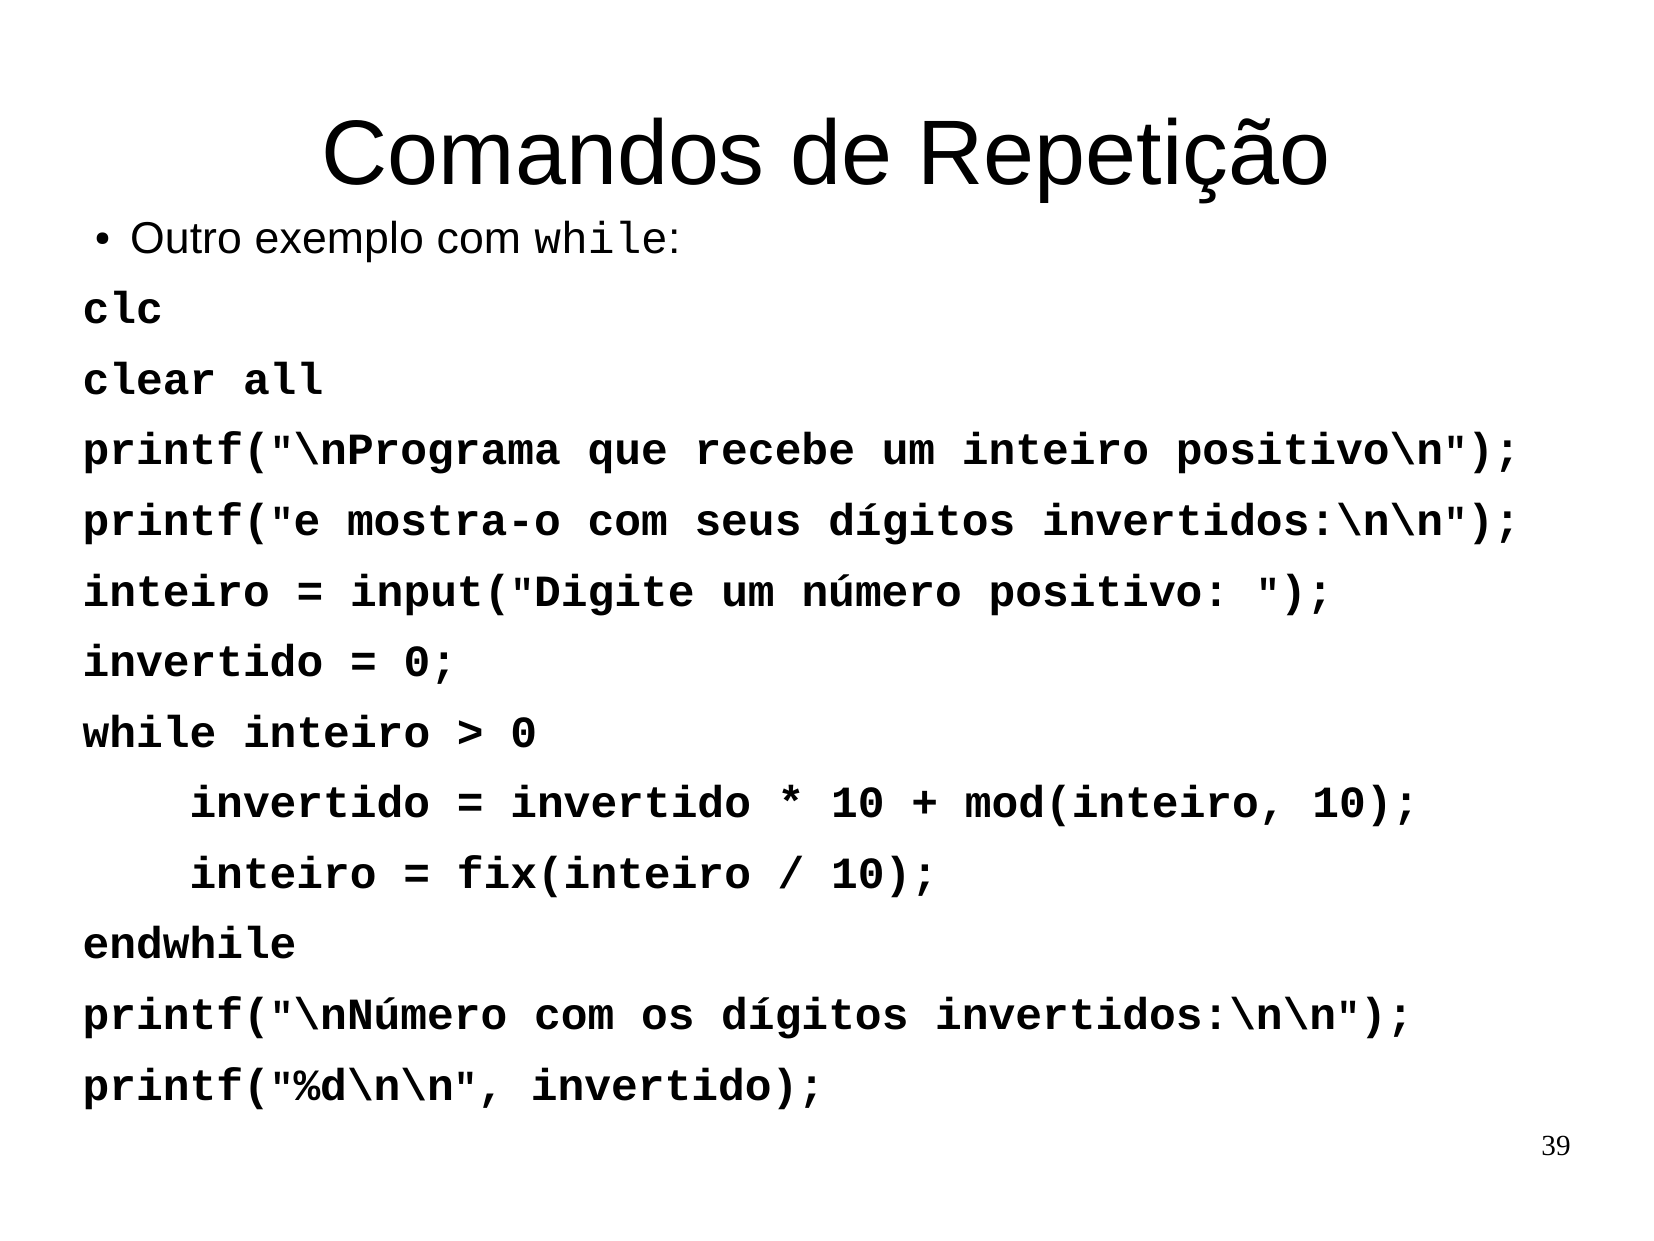

# Comandos de Repetição
Outro exemplo com while:
clc
clear all
printf("\nPrograma que recebe um inteiro positivo\n");
printf("e mostra-o com seus dígitos invertidos:\n\n");
inteiro = input("Digite um número positivo: ");
invertido = 0;
while inteiro > 0
 invertido = invertido * 10 + mod(inteiro, 10);
 inteiro = fix(inteiro / 10);
endwhile
printf("\nNúmero com os dígitos invertidos:\n\n");
printf("%d\n\n", invertido);
39